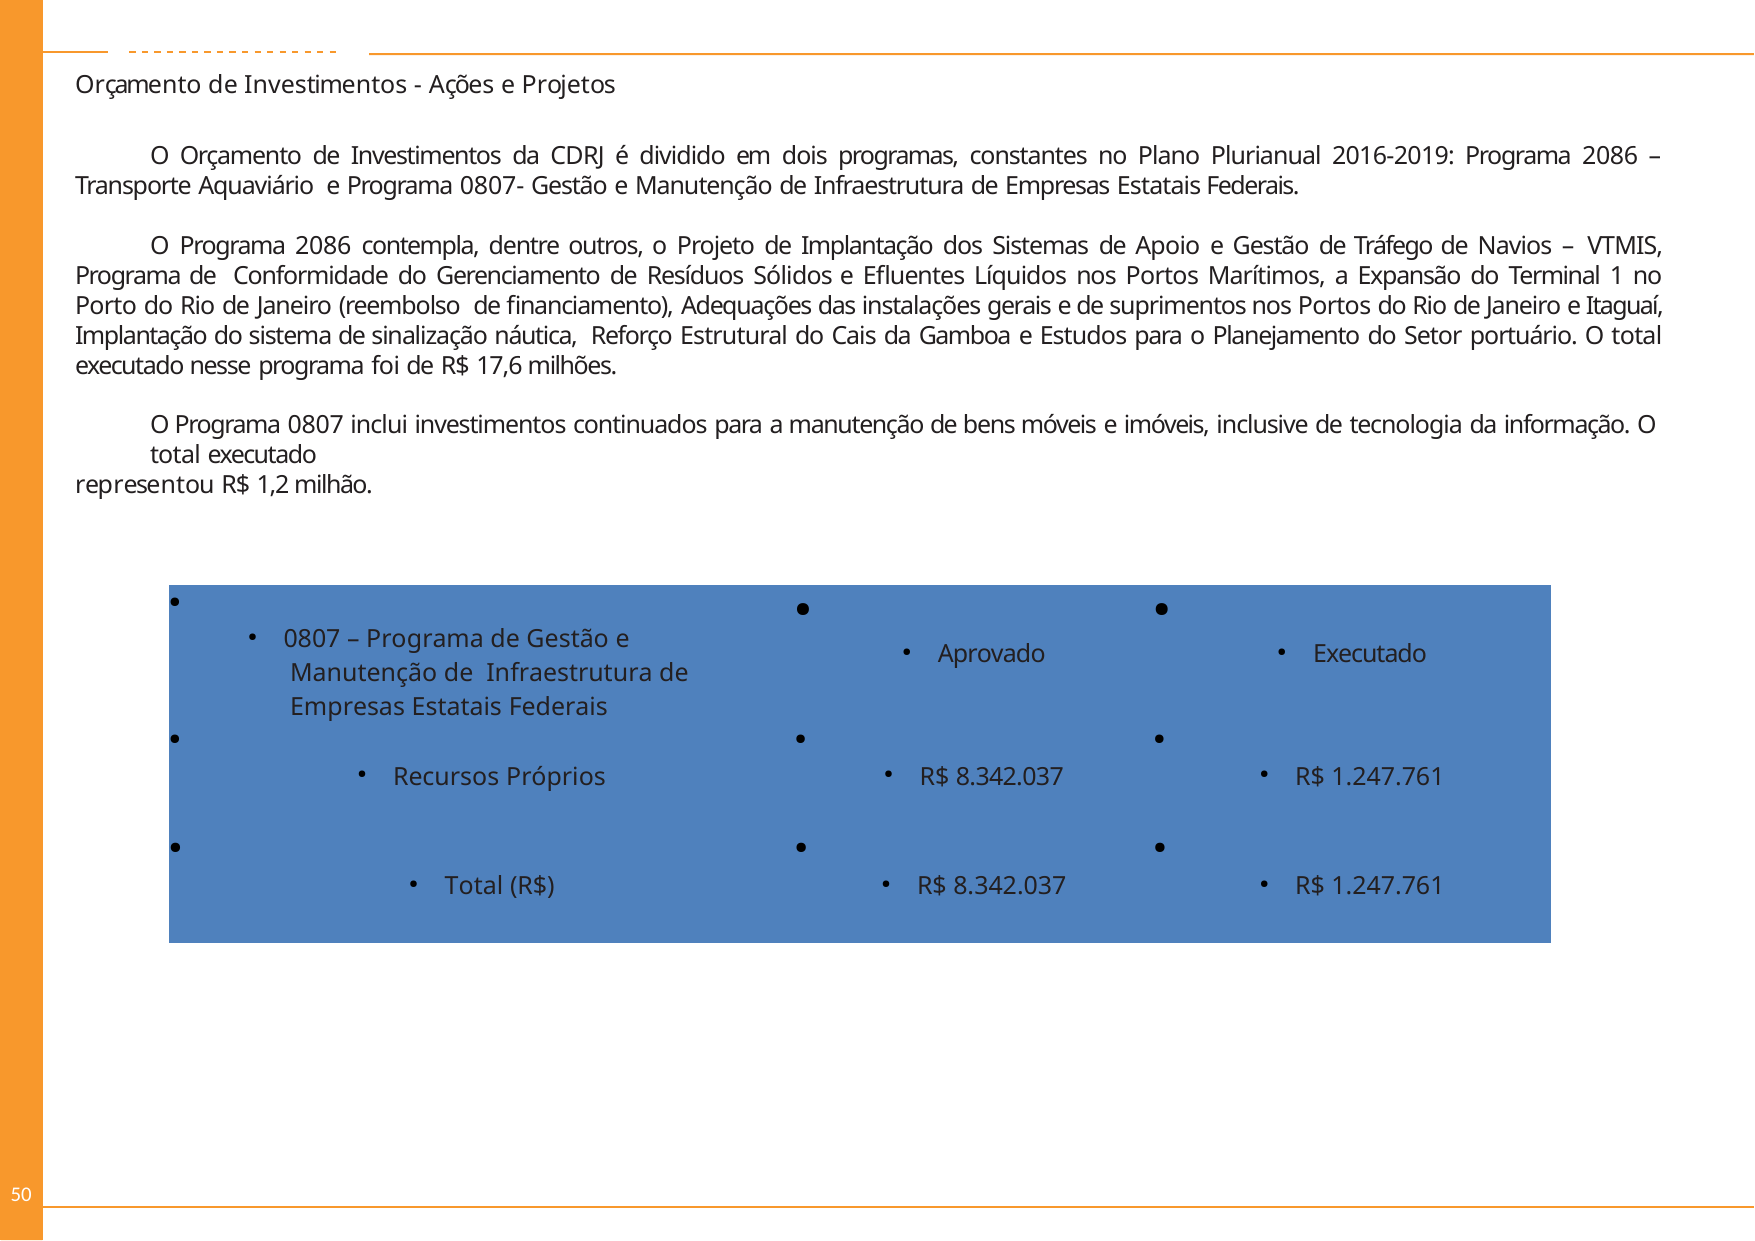

Orçamento de Investimentos - Ações e Projetos
O Orçamento de Investimentos da CDRJ é dividido em dois programas, constantes no Plano Plurianual 2016-2019: Programa 2086 – Transporte Aquaviário e Programa 0807- Gestão e Manutenção de Infraestrutura de Empresas Estatais Federais.
O Programa 2086 contempla, dentre outros, o Projeto de Implantação dos Sistemas de Apoio e Gestão de Tráfego de Navios – VTMIS, Programa de Conformidade do Gerenciamento de Resíduos Sólidos e Efluentes Líquidos nos Portos Marítimos, a Expansão do Terminal 1 no Porto do Rio de Janeiro (reembolso de financiamento), Adequações das instalações gerais e de suprimentos nos Portos do Rio de Janeiro e Itaguaí, Implantação do sistema de sinalização náutica, Reforço Estrutural do Cais da Gamboa e Estudos para o Planejamento do Setor portuário. O total executado nesse programa foi de R$ 17,6 milhões.
O Programa 0807 inclui investimentos continuados para a manutenção de bens móveis e imóveis, inclusive de tecnologia da informação. O total executado
representou R$ 1,2 milhão.
| 0807 – Programa de Gestão e Manutenção de Infraestrutura de Empresas Estatais Federais | Aprovado | Executado |
| --- | --- | --- |
| Recursos Próprios | R$ 8.342.037 | R$ 1.247.761 |
| Total (R$) | R$ 8.342.037 | R$ 1.247.761 |
50